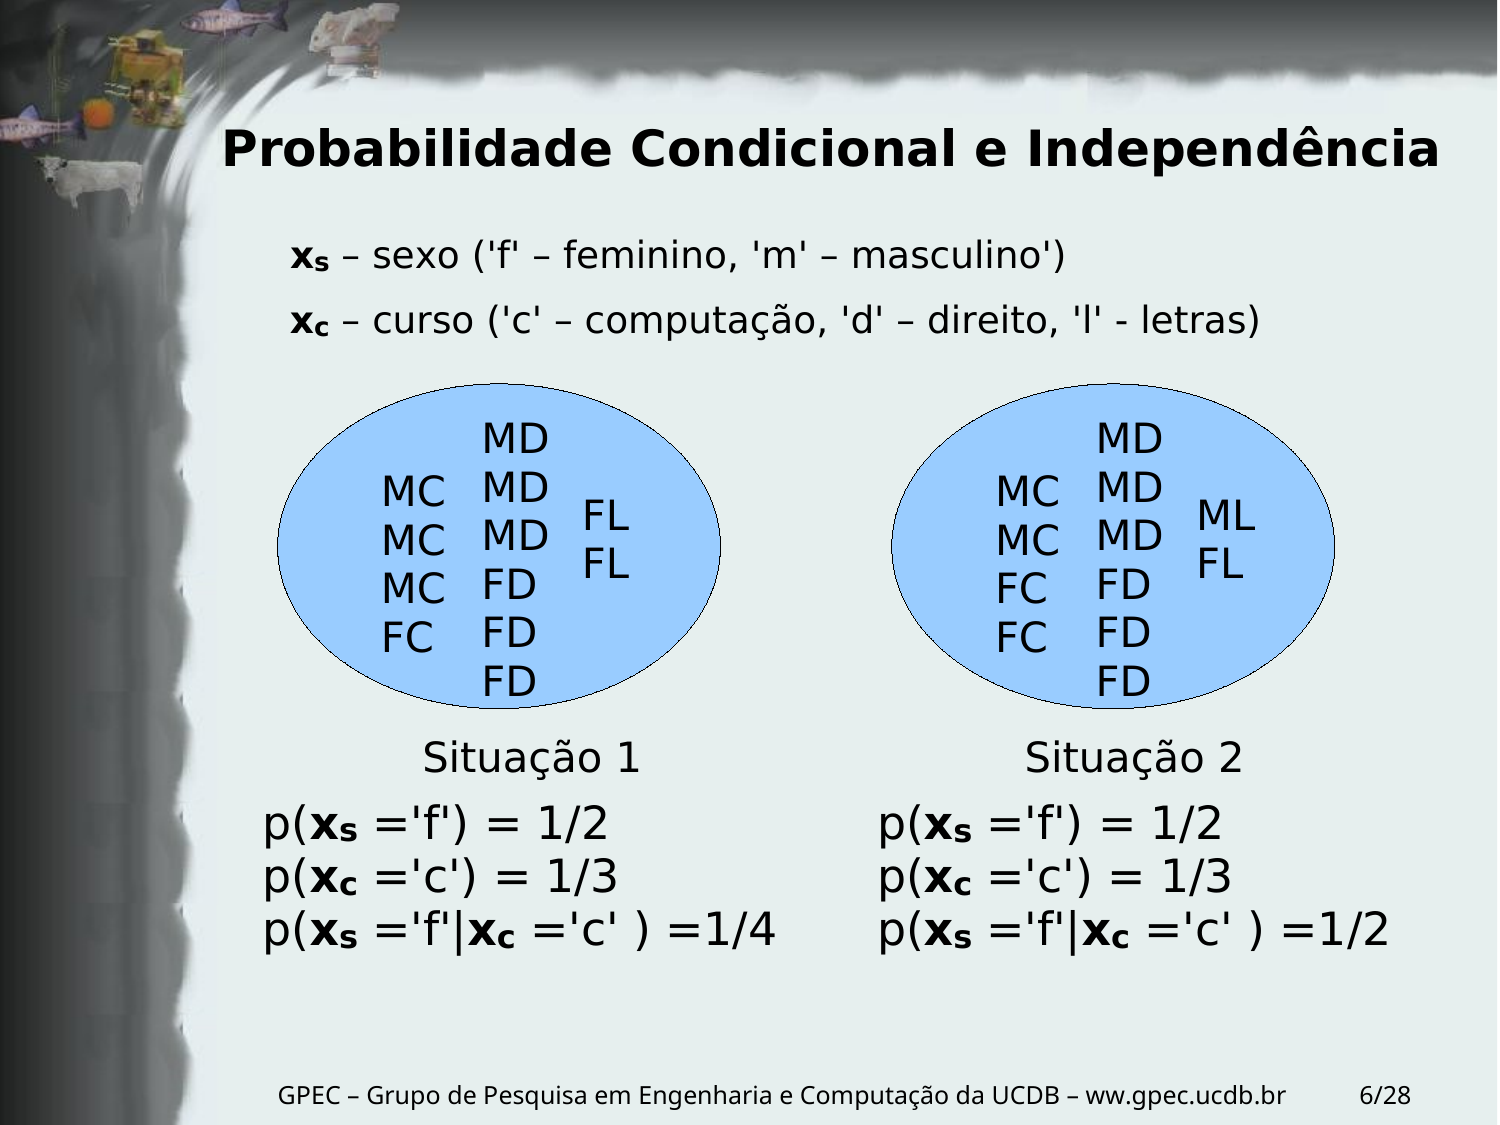

# Probabilidade Condicional e Independência
xs – sexo ('f' – feminino, 'm' – masculino')
xc – curso ('c' – computação, 'd' – direito, 'l' - letras)
MD
MD
MD
FD
FD
FD
MD
MD
MD
FD
FD
FD
MC
MC
MC
FC
MC
MC
FC
FC
FL
FL
ML
FL
Situação 1
Situação 2
p(xs ='f') = 1/2
p(xc ='c') = 1/3
p(xs ='f'|xc ='c' ) =1/4
p(xs ='f') = 1/2
p(xc ='c') = 1/3
p(xs ='f'|xc ='c' ) =1/2